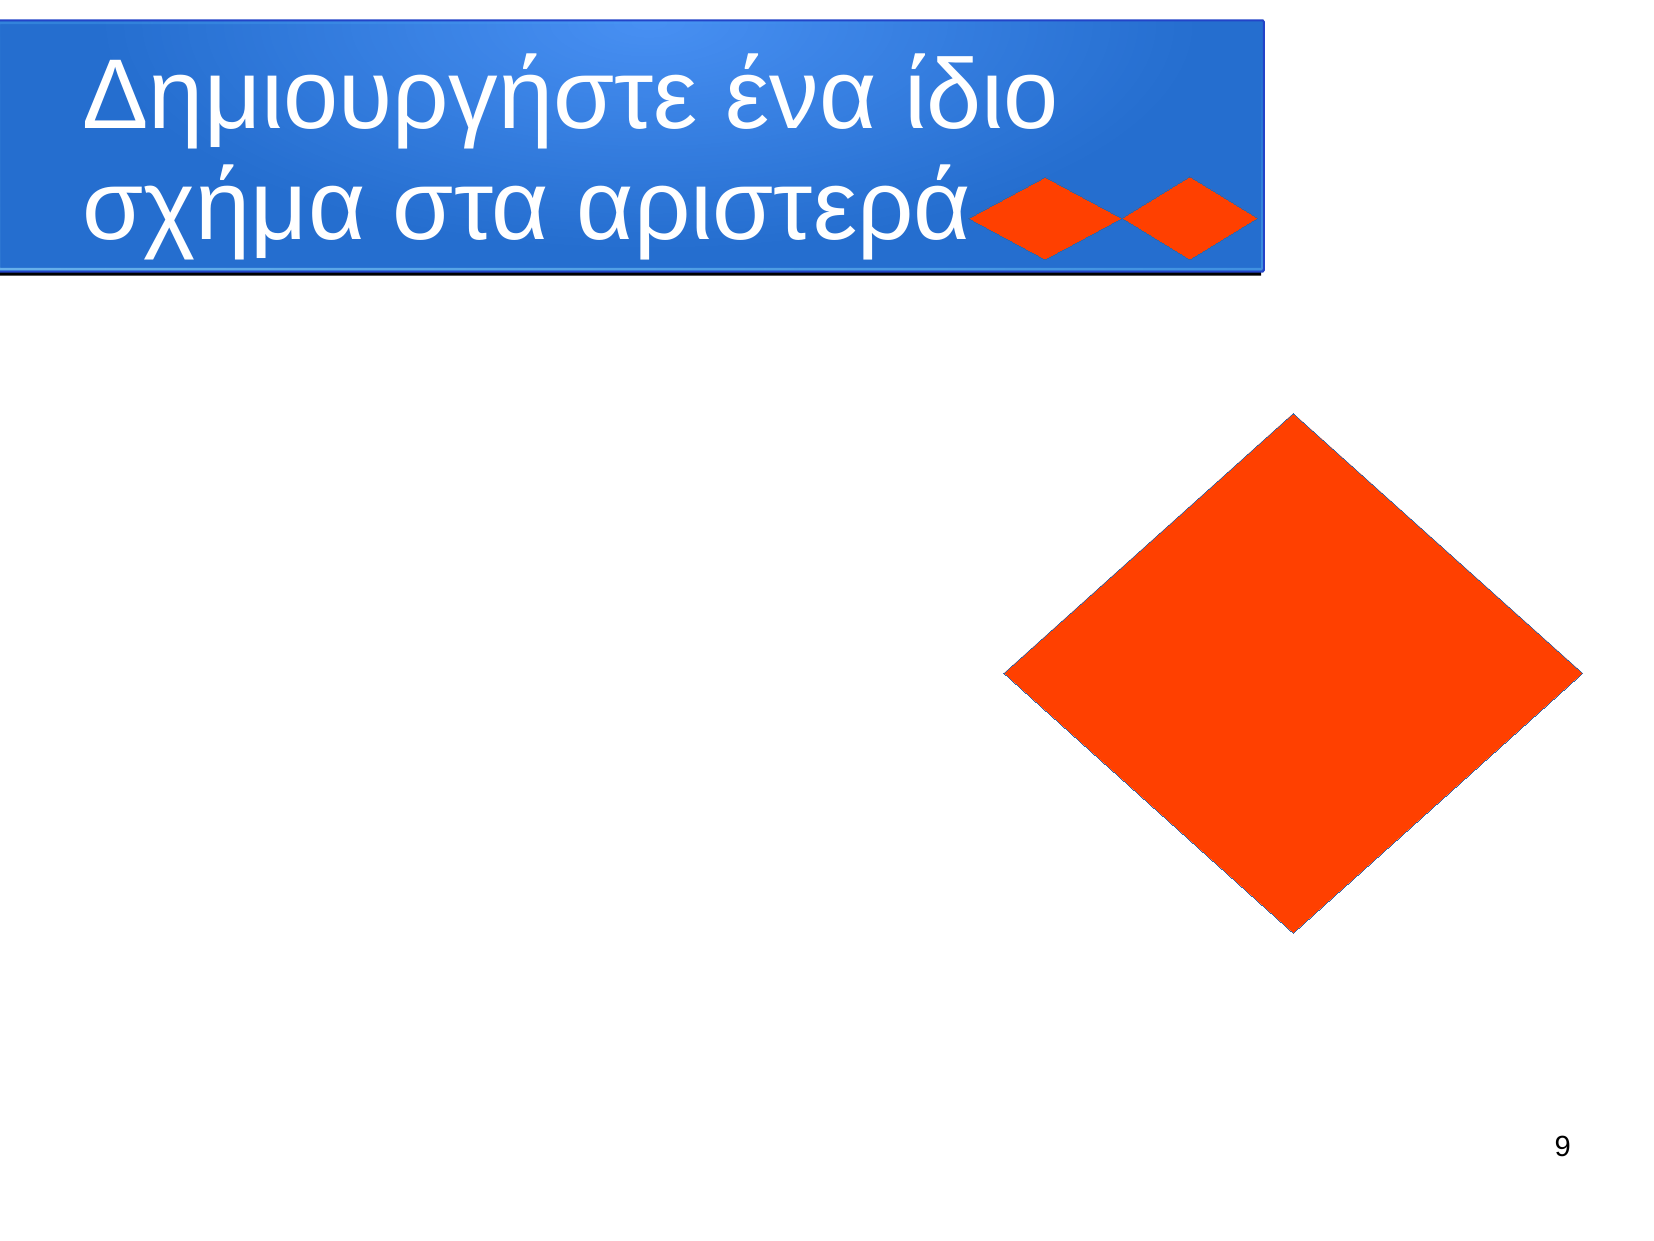

# Δημιουργήστε ένα ίδιο σχήμα στα αριστερά
9